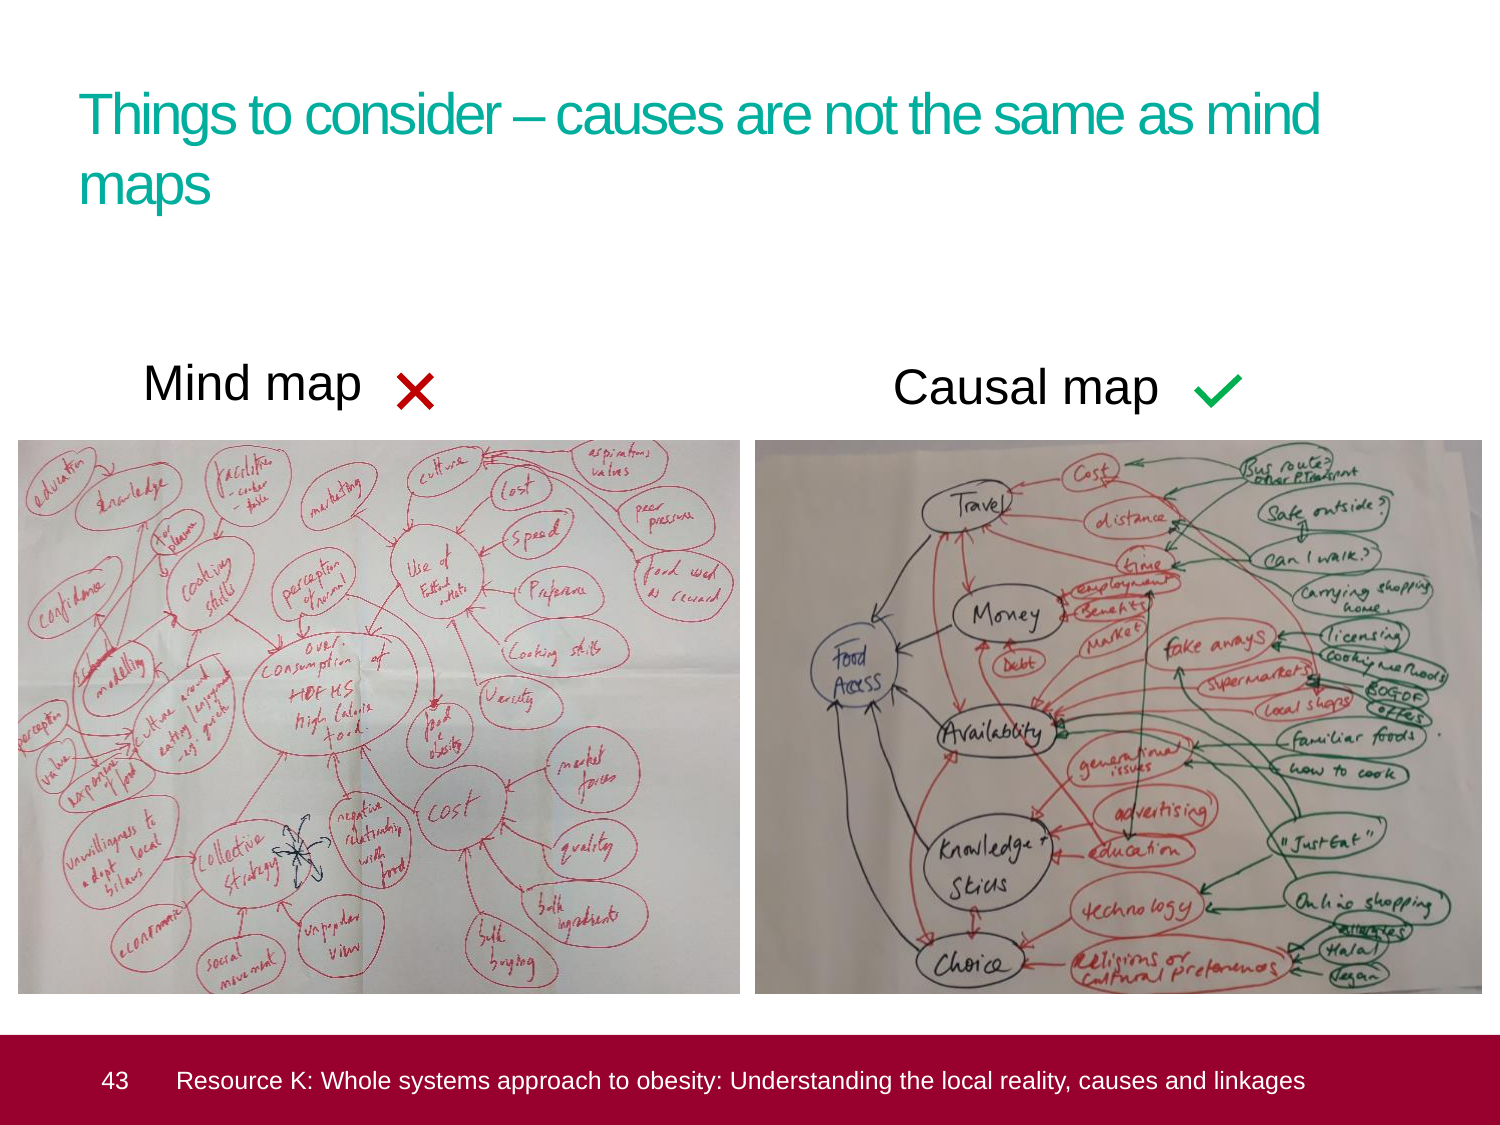

# Things to consider – causes are not the same as mind maps
Mind map
Causal map
 35
Resource K: Whole systems approach to obesity: Understanding the local reality, causes and linkages